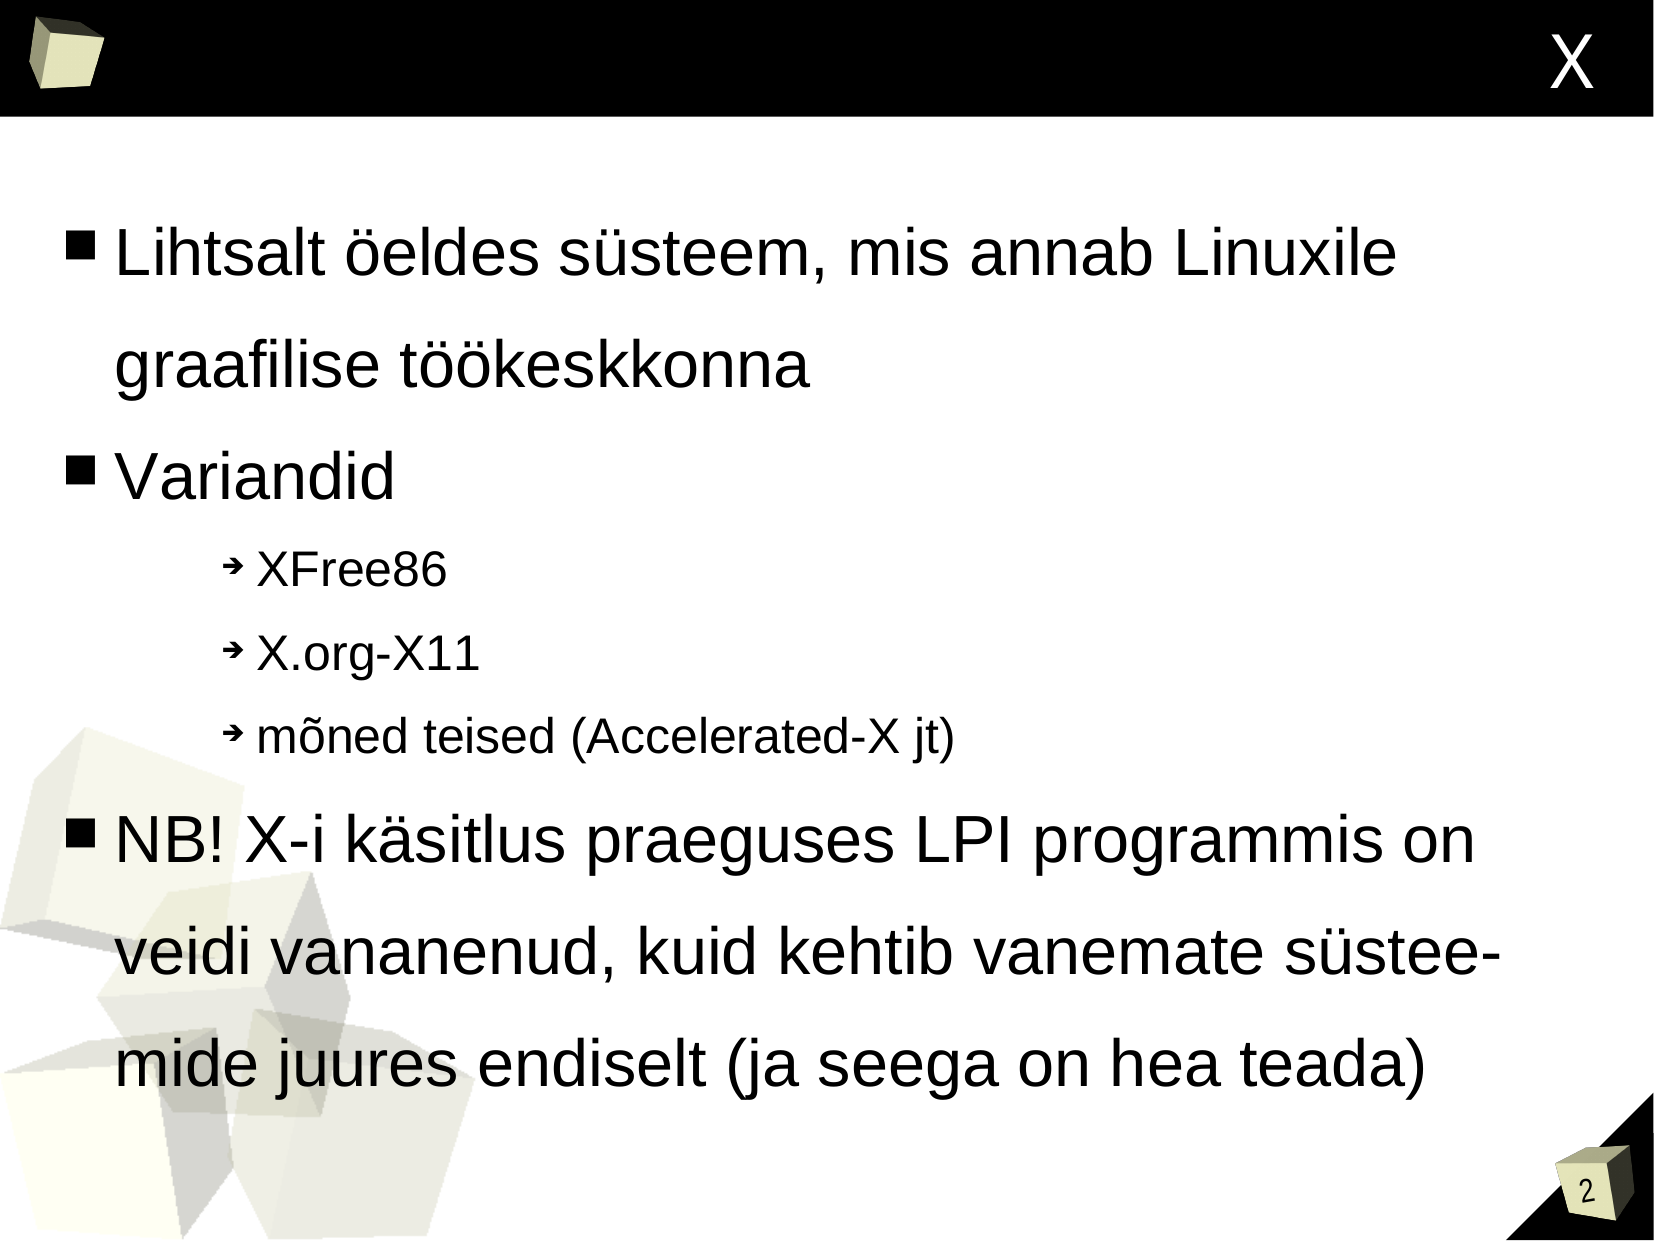

# X
Lihtsalt öeldes süsteem, mis annab Linuxile graafilise töökeskkonna
Variandid
XFree86
X.org-X11
mõned teised (Accelerated-X jt)
NB! X-i käsitlus praeguses LPI programmis on veidi vananenud, kuid kehtib vanemate süstee-mide juures endiselt (ja seega on hea teada)